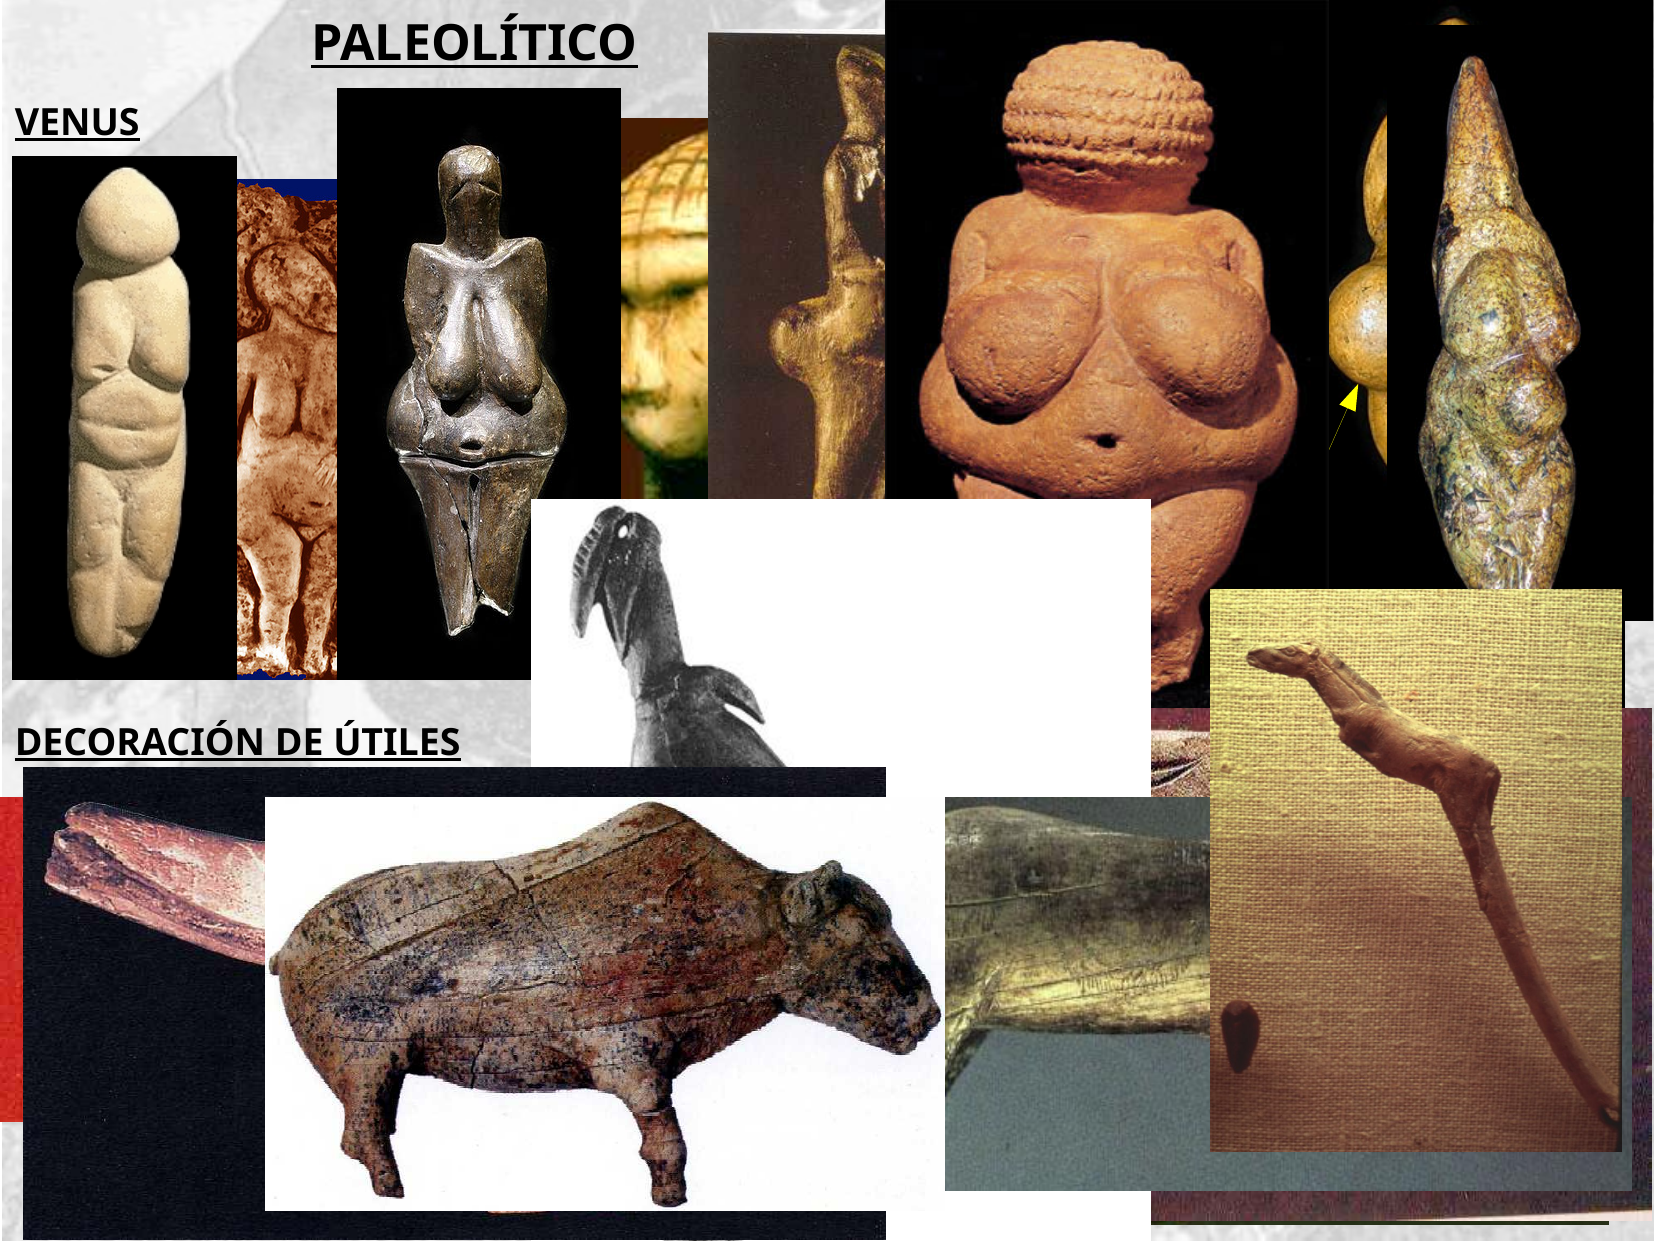

PALEOLÍTICO
VENUS
ESTEATOPIGIA
DECORACIÓN DE ÚTILES
NATURALISMO